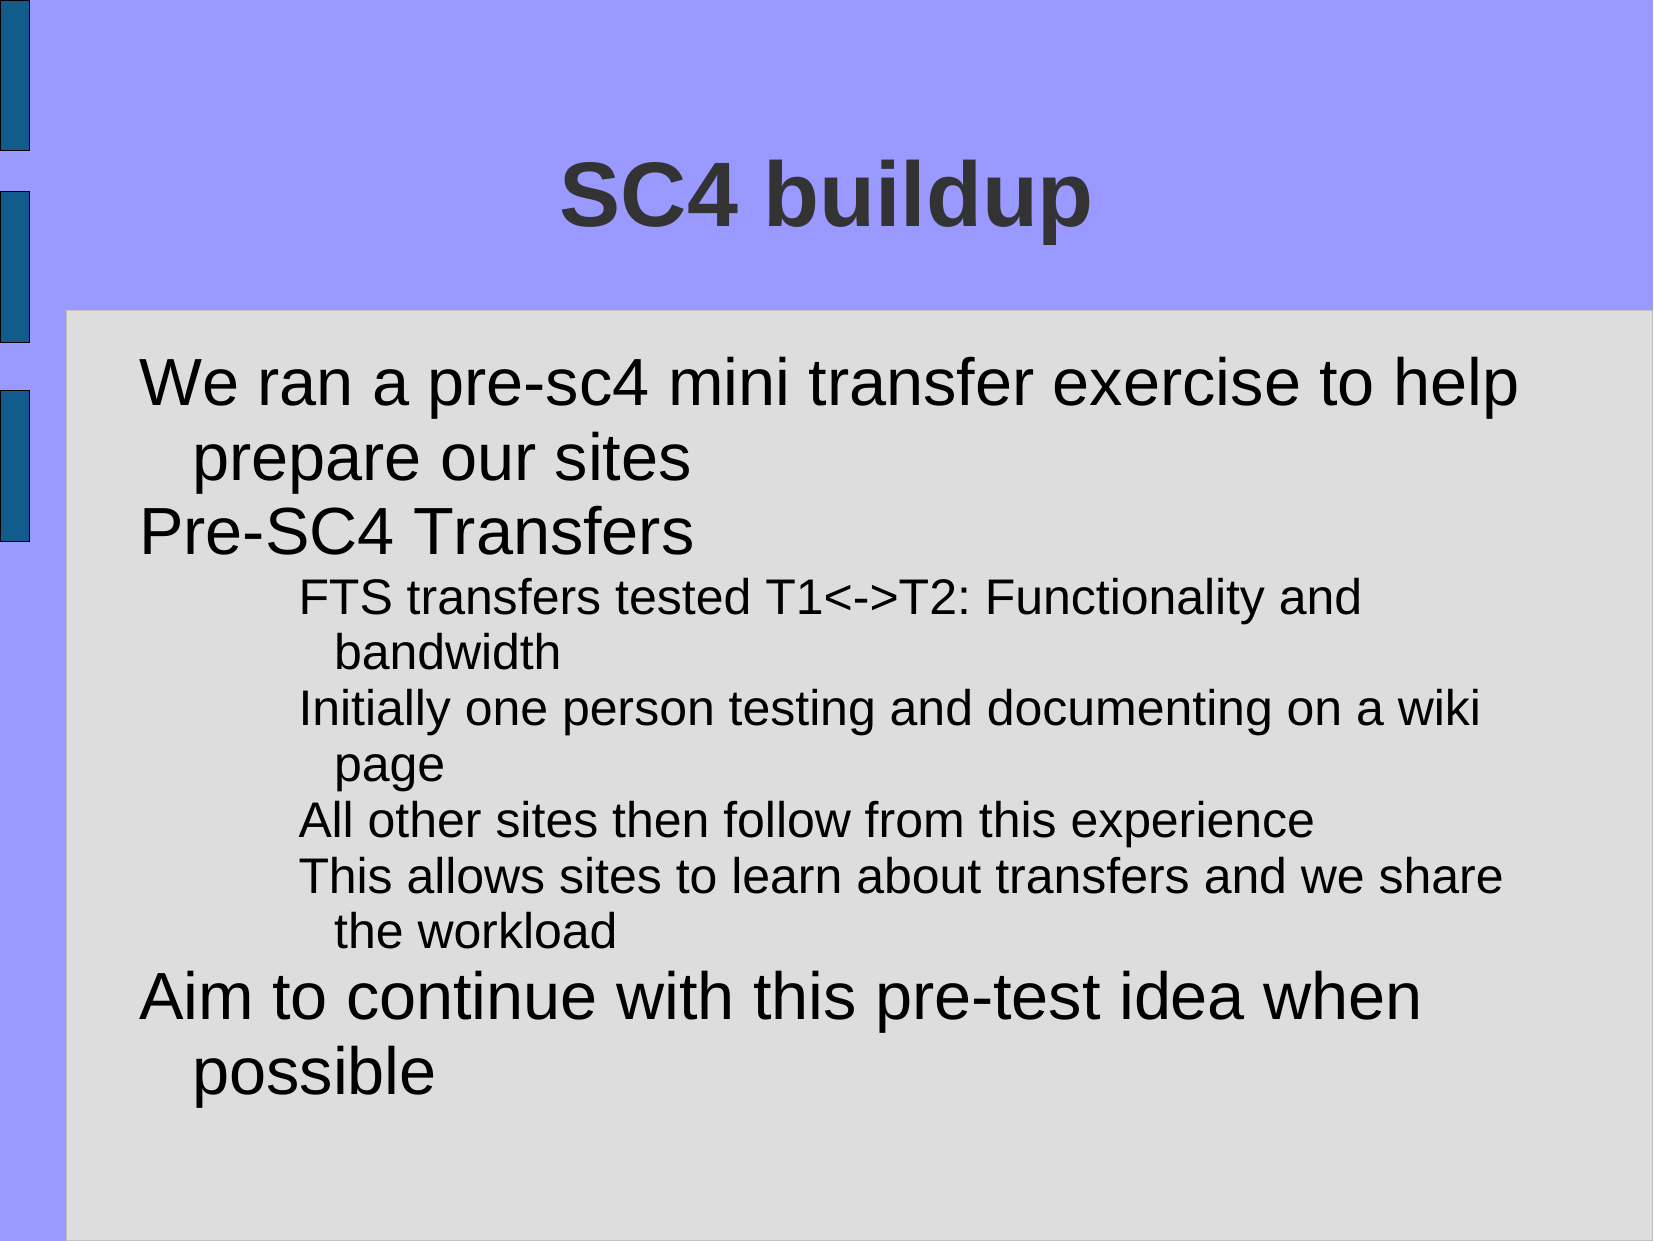

# SC4 buildup
We ran a pre-sc4 mini transfer exercise to help prepare our sites
Pre-SC4 Transfers
FTS transfers tested T1<->T2: Functionality and bandwidth
Initially one person testing and documenting on a wiki page
All other sites then follow from this experience
This allows sites to learn about transfers and we share the workload
Aim to continue with this pre-test idea when possible